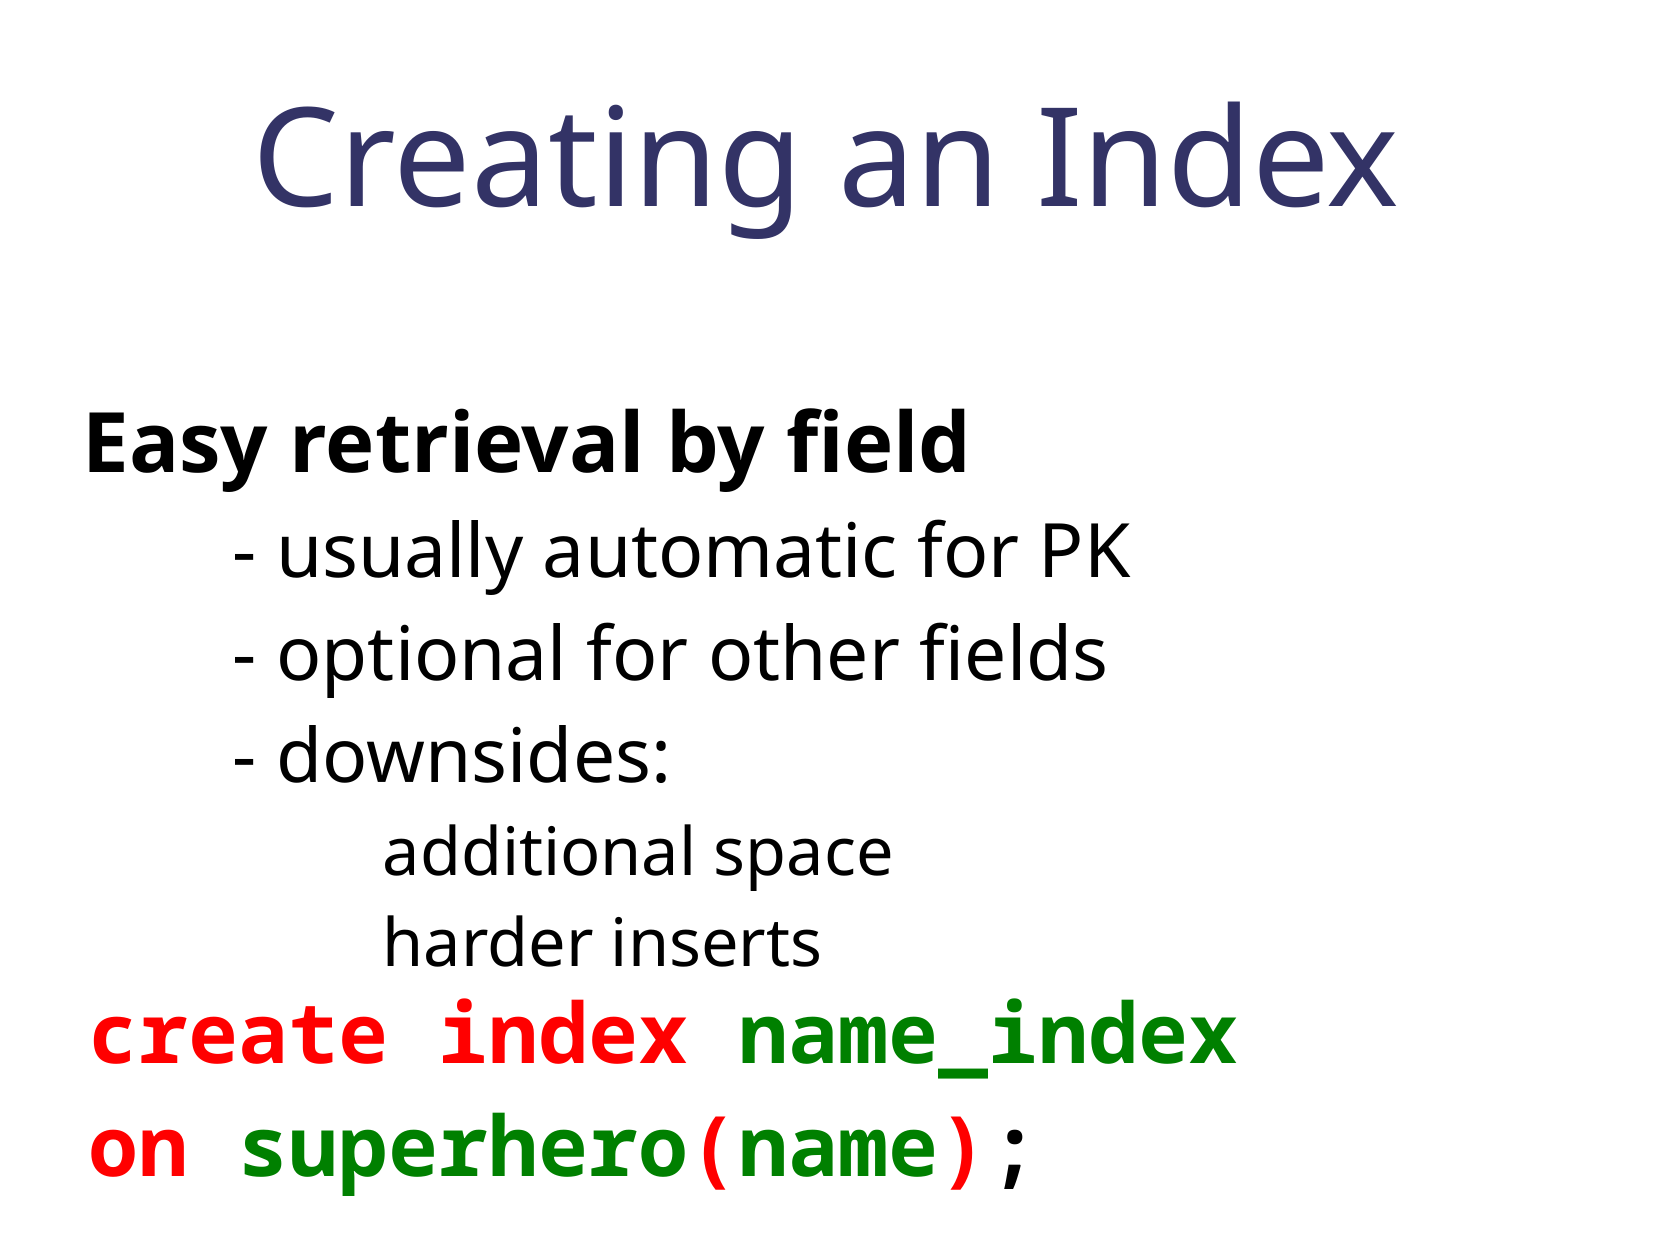

# Creating an Index
Easy retrieval by field
		- usually automatic for PK
		- optional for other fields
		- downsides:
				additional space
				harder inserts
create index name_index
on superhero(name);